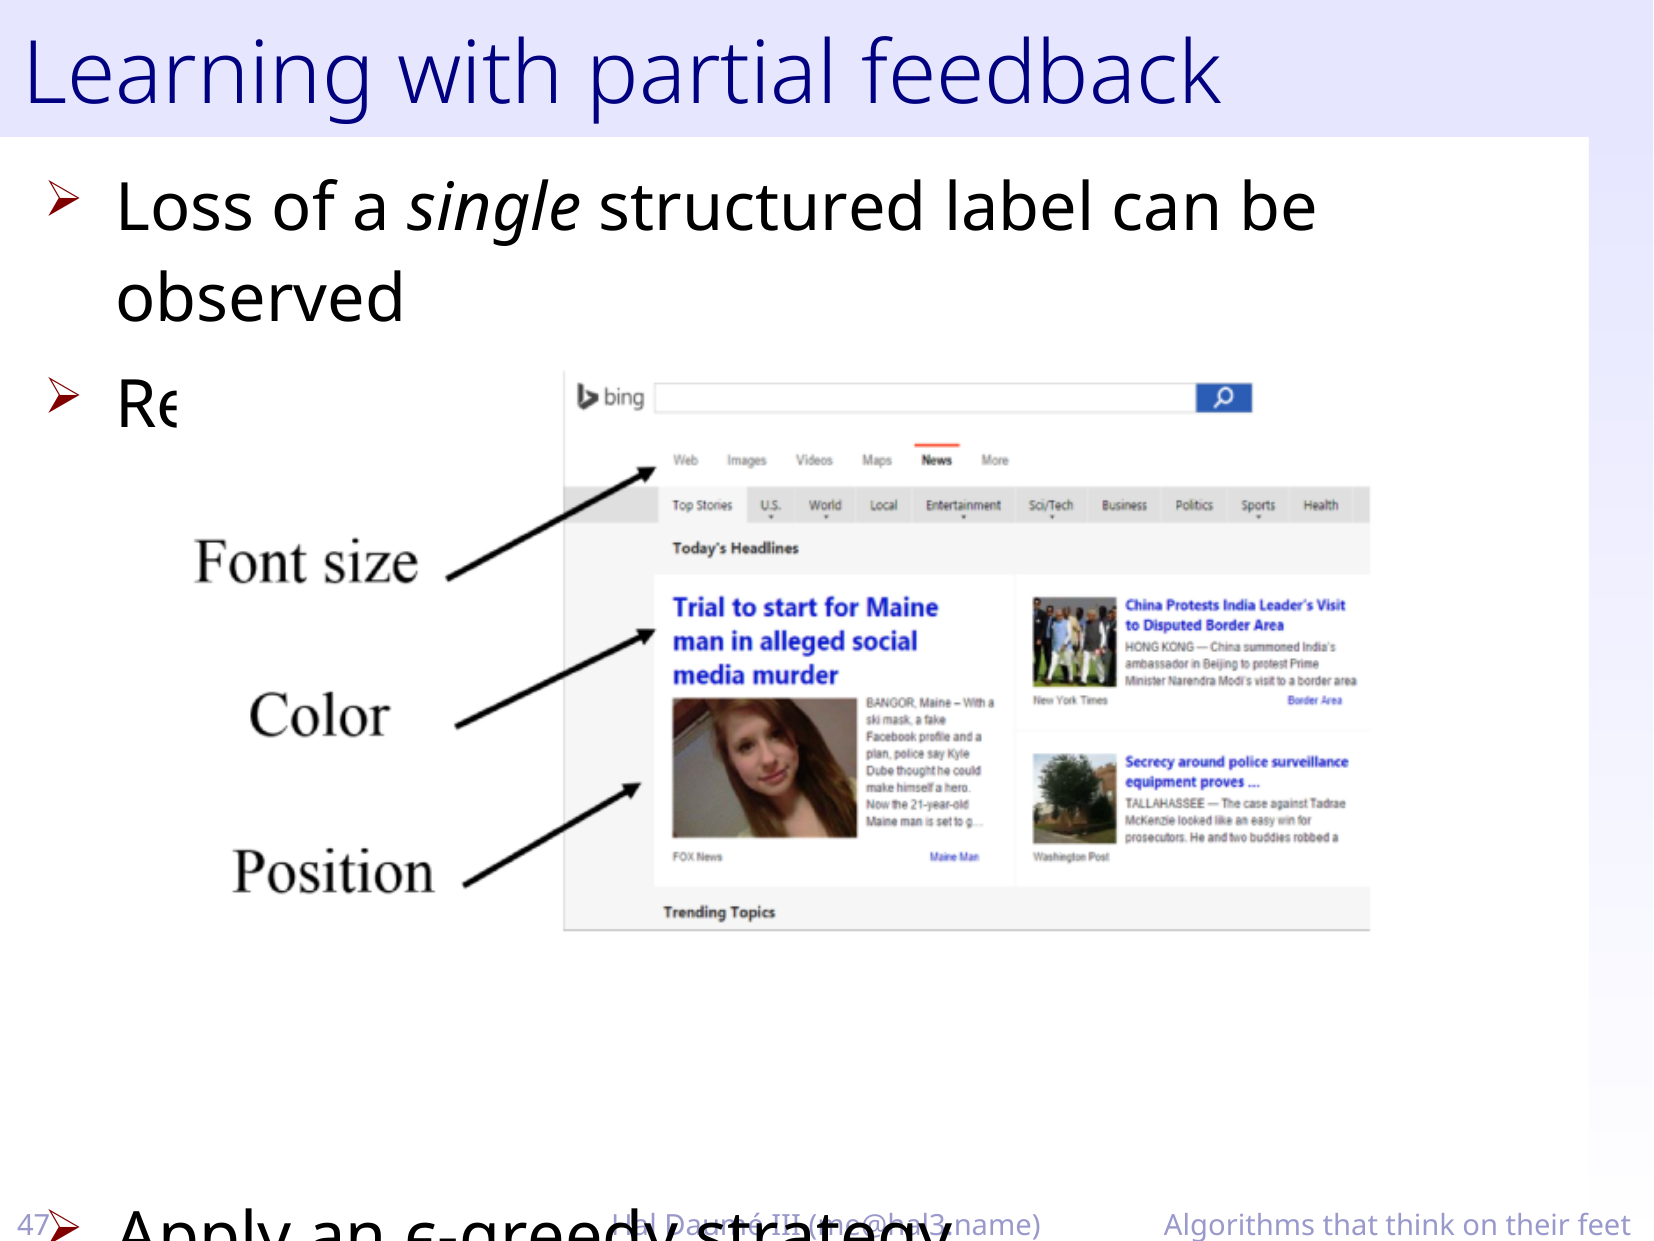

# Learning with partial feedback
Loss of a single structured label can be observed
Reference policy is not optimal
Apply an ϵ-greedy strategy
Regret to ref and one-step deviations still bounded